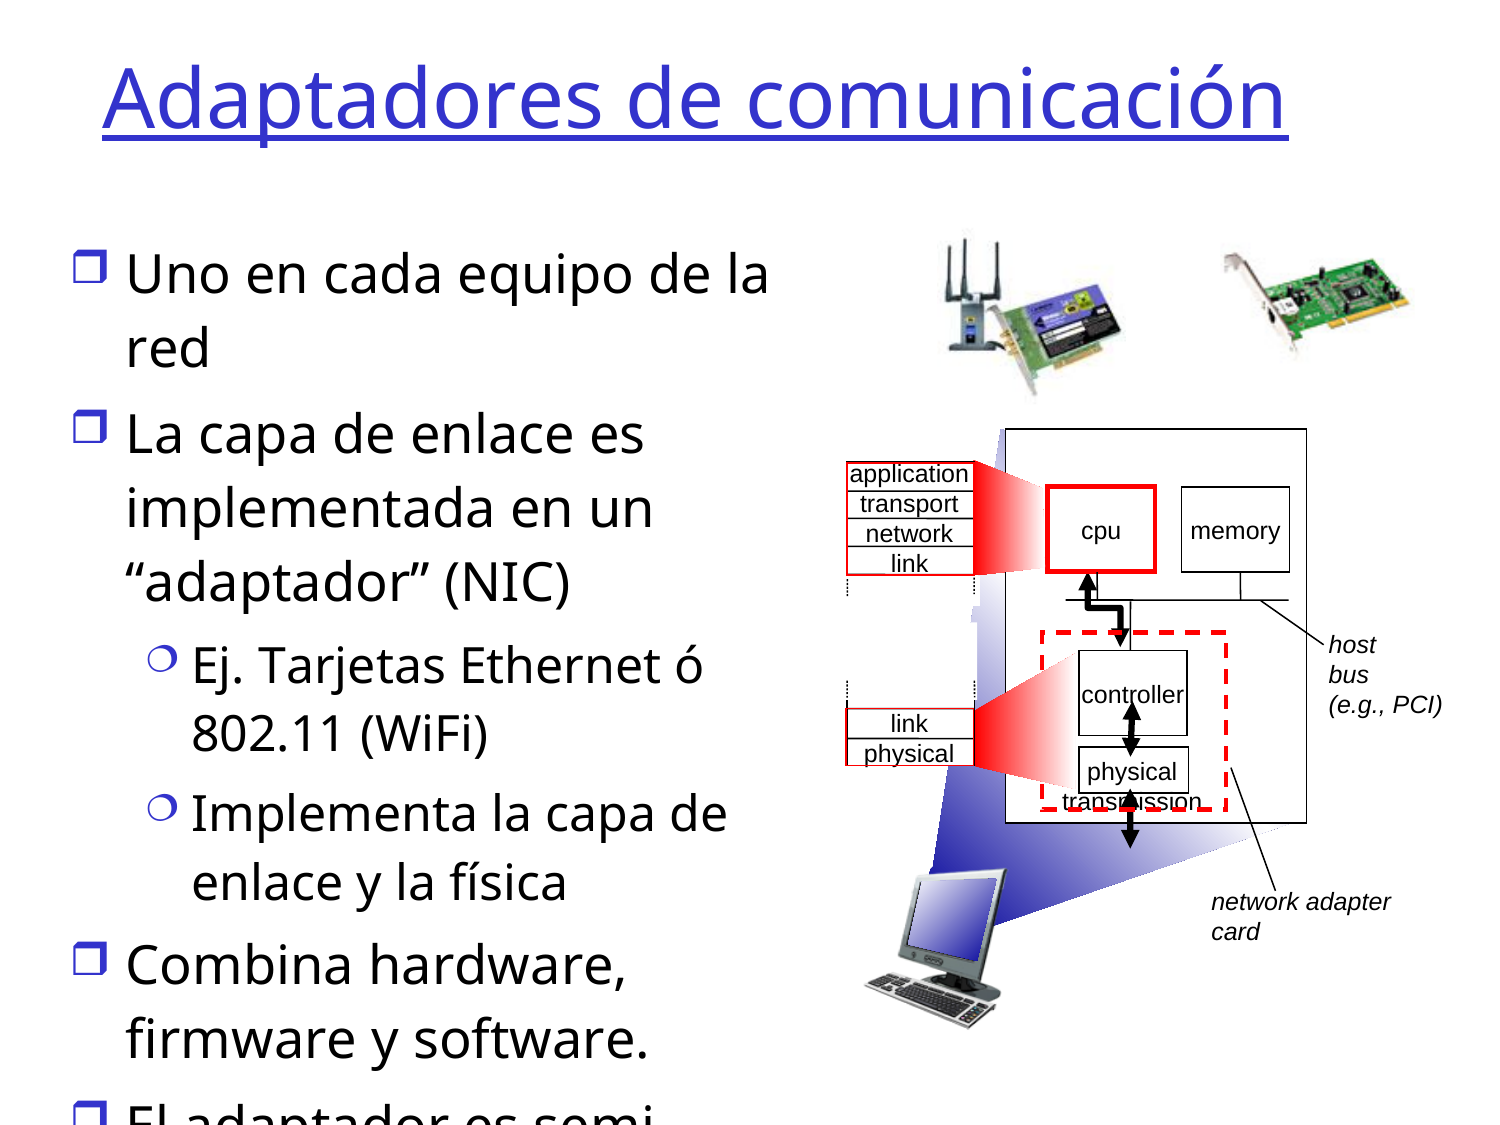

# Adaptadores de comunicación
Uno en cada equipo de la red
La capa de enlace es implementada en un “adaptador” (NIC)
Ej. Tarjetas Ethernet ó 802.11 (WiFi)
Implementa la capa de enlace y la física
Combina hardware, firmware y software.
El adaptador es semi-autónomo
application
transport
network
link
link
physical
cpu
memory
host
bus
(e.g., PCI)
controller
physical
transmission
network adapter
card